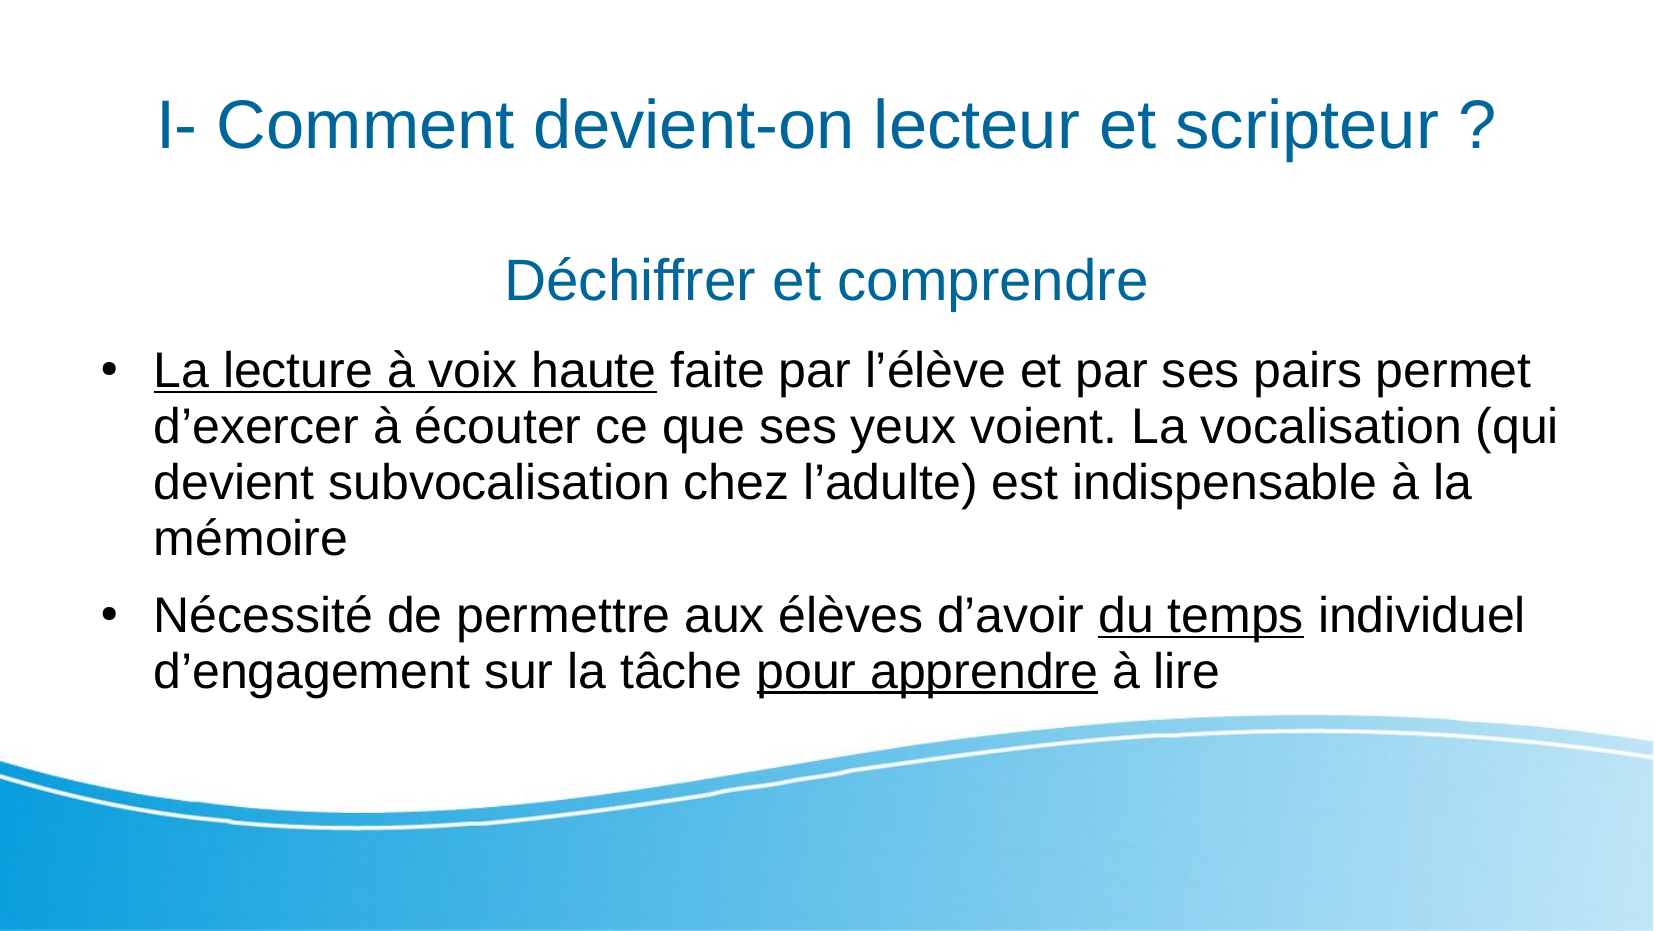

# I- Comment devient-on lecteur et scripteur ?
Déchiffrer et comprendre
La lecture à voix haute faite par l’élève et par ses pairs permet d’exercer à écouter ce que ses yeux voient. La vocalisation (qui devient subvocalisation chez l’adulte) est indispensable à la mémoire
Nécessité de permettre aux élèves d’avoir du temps individuel d’engagement sur la tâche pour apprendre à lire